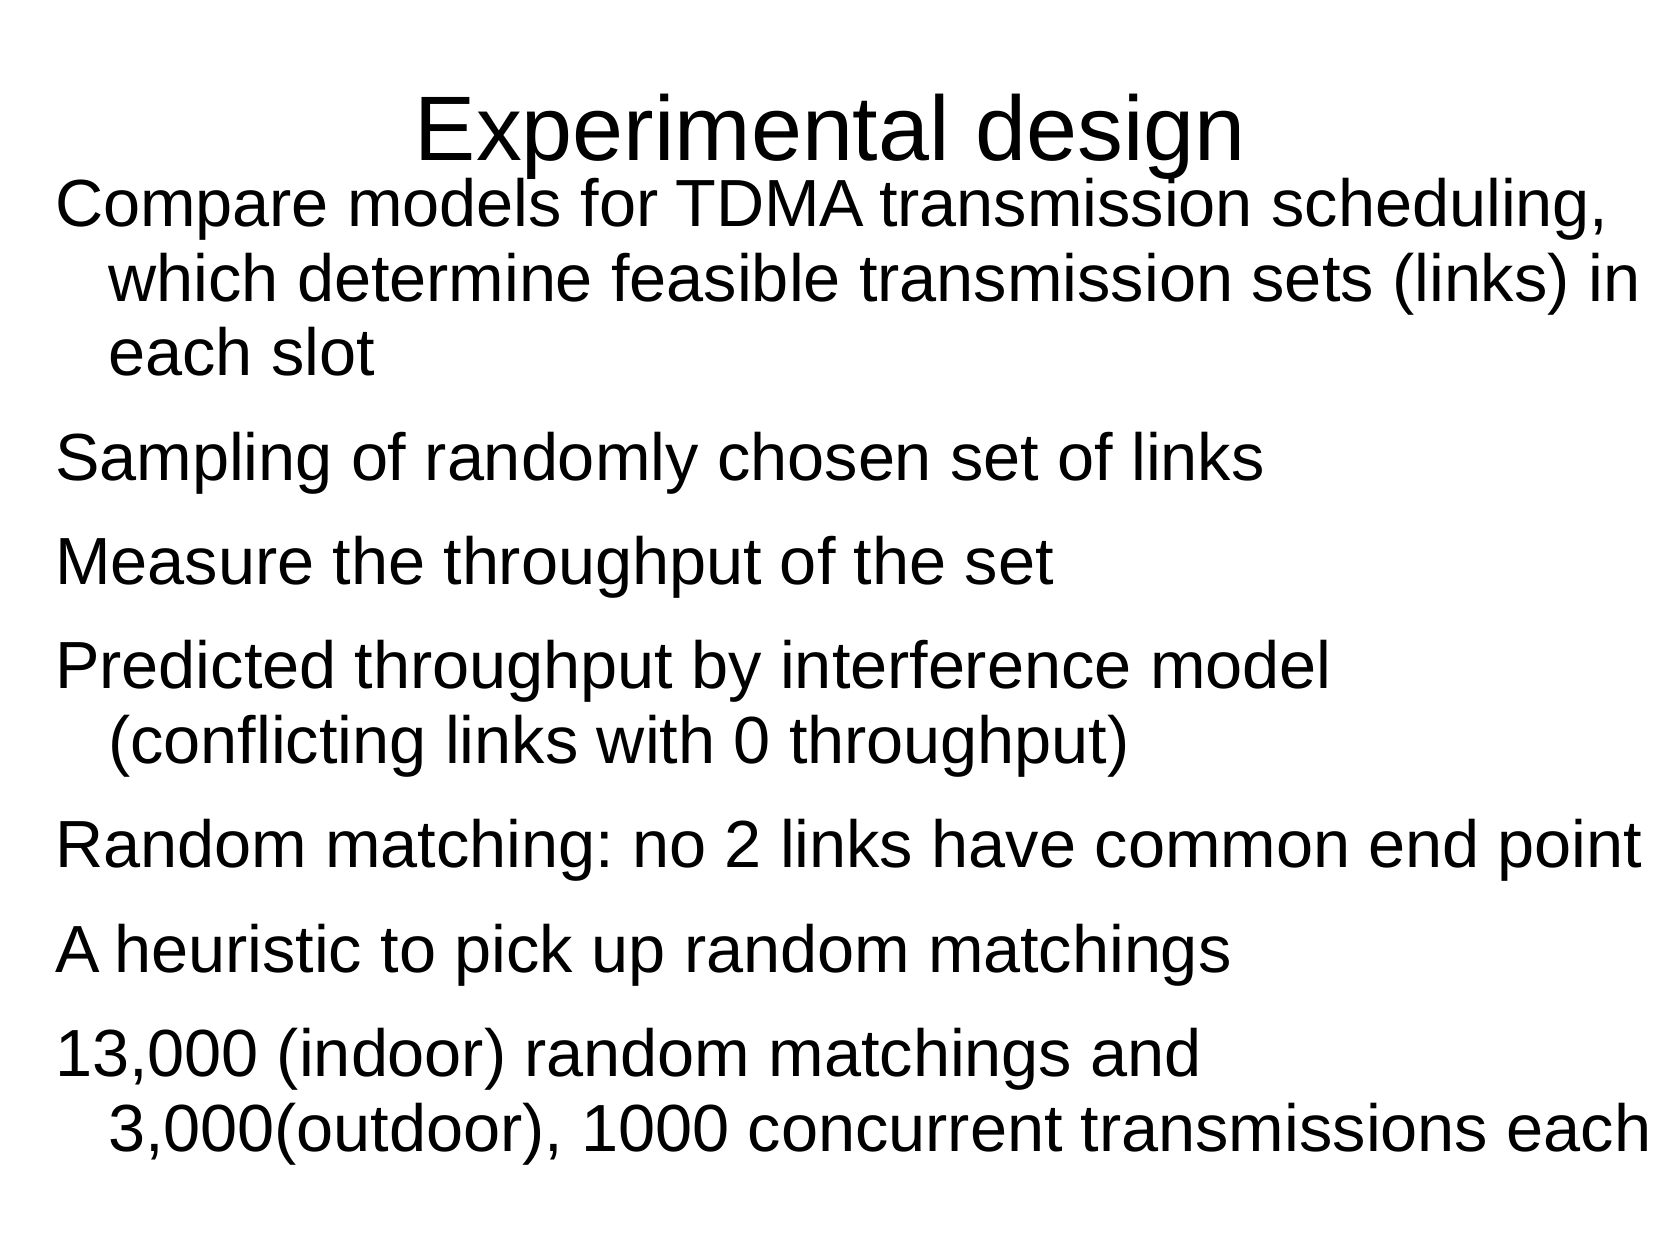

# Experimental design
Compare models for TDMA transmission scheduling, which determine feasible transmission sets (links) in each slot
Sampling of randomly chosen set of links
Measure the throughput of the set
Predicted throughput by interference model (conflicting links with 0 throughput)
Random matching: no 2 links have common end point
A heuristic to pick up random matchings
13,000 (indoor) random matchings and 3,000(outdoor), 1000 concurrent transmissions each